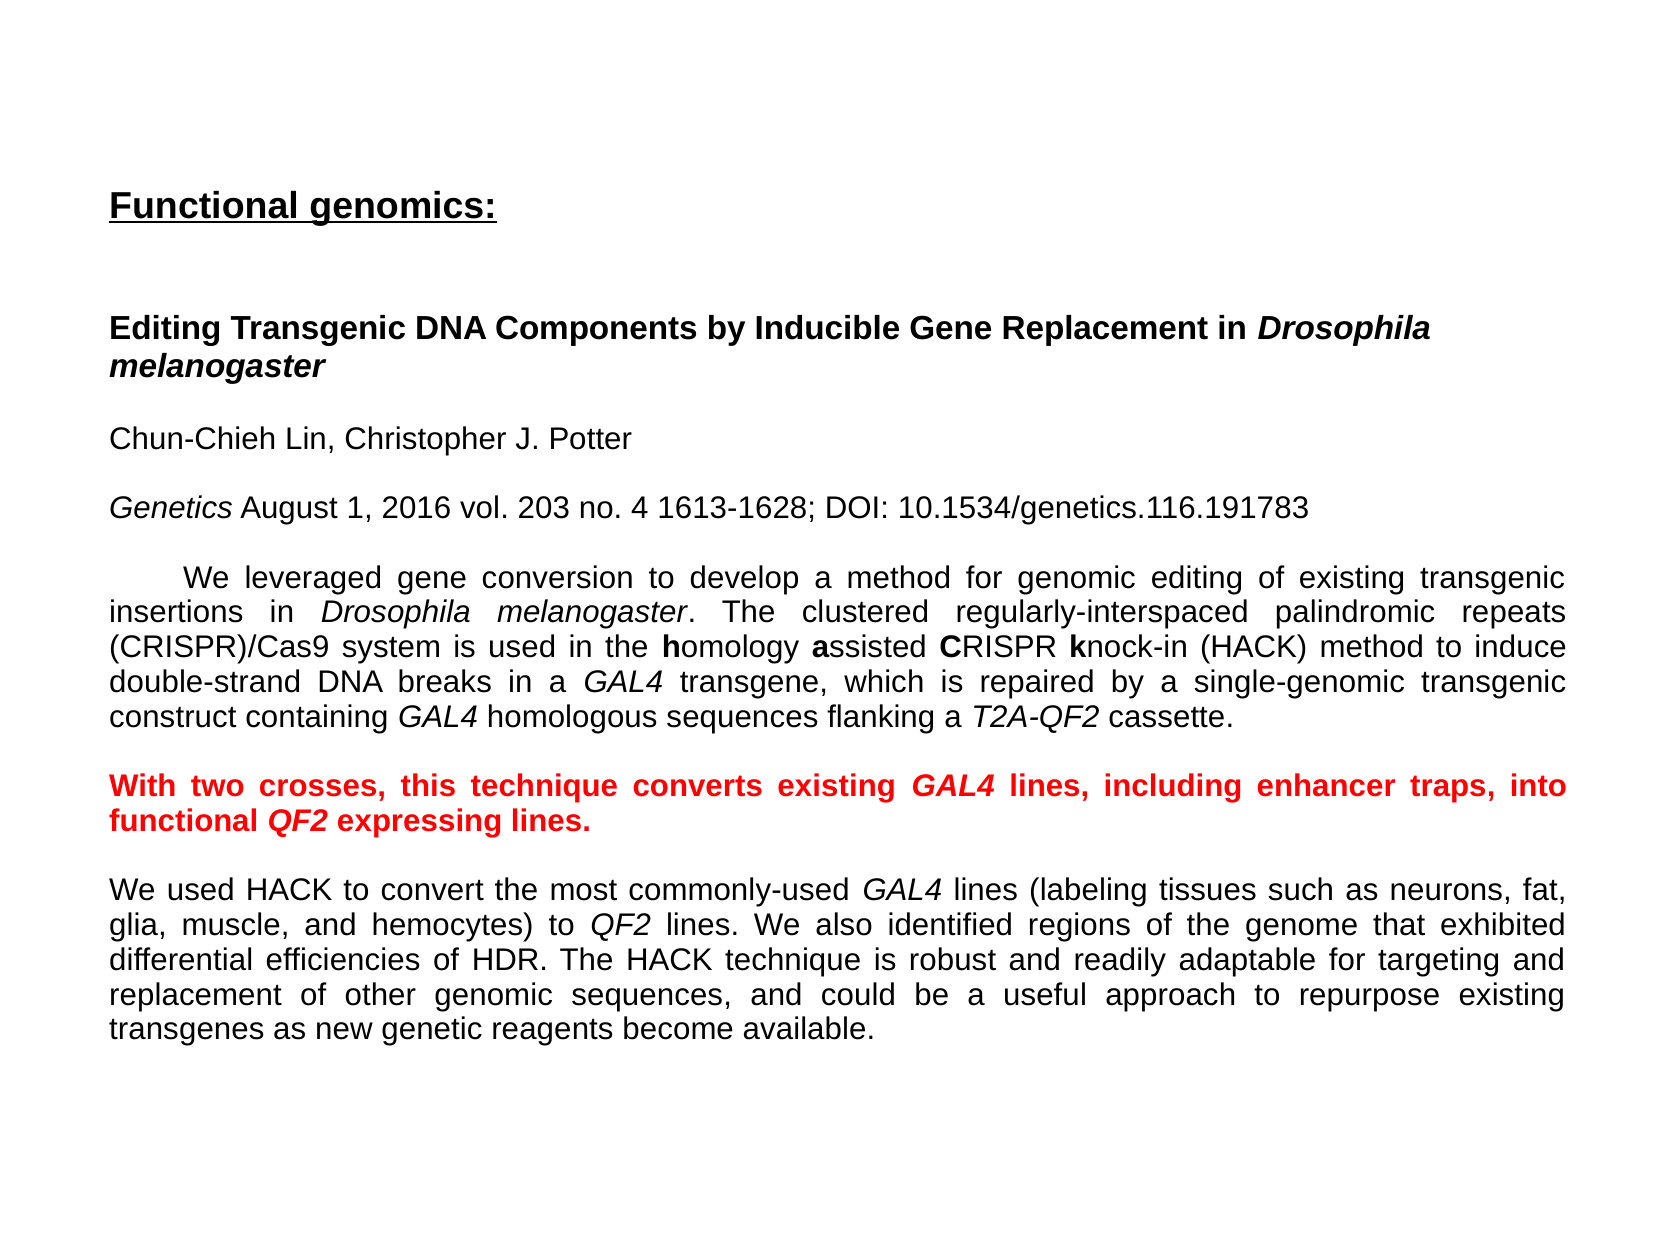

Functional genomics:
Editing Transgenic DNA Components by Inducible Gene Replacement in Drosophila melanogaster
Chun-Chieh Lin, Christopher J. Potter
Genetics August 1, 2016 vol. 203 no. 4 1613-1628; DOI: 10.1534/genetics.116.191783
	We leveraged gene conversion to develop a method for genomic editing of existing transgenic insertions in Drosophila melanogaster. The clustered regularly-interspaced palindromic repeats (CRISPR)/Cas9 system is used in the homology assisted CRISPR knock-in (HACK) method to induce double-strand DNA breaks in a GAL4 transgene, which is repaired by a single-genomic transgenic construct containing GAL4 homologous sequences flanking a T2A-QF2 cassette.
With two crosses, this technique converts existing GAL4 lines, including enhancer traps, into functional QF2 expressing lines.
We used HACK to convert the most commonly-used GAL4 lines (labeling tissues such as neurons, fat, glia, muscle, and hemocytes) to QF2 lines. We also identified regions of the genome that exhibited differential efficiencies of HDR. The HACK technique is robust and readily adaptable for targeting and replacement of other genomic sequences, and could be a useful approach to repurpose existing transgenes as new genetic reagents become available.